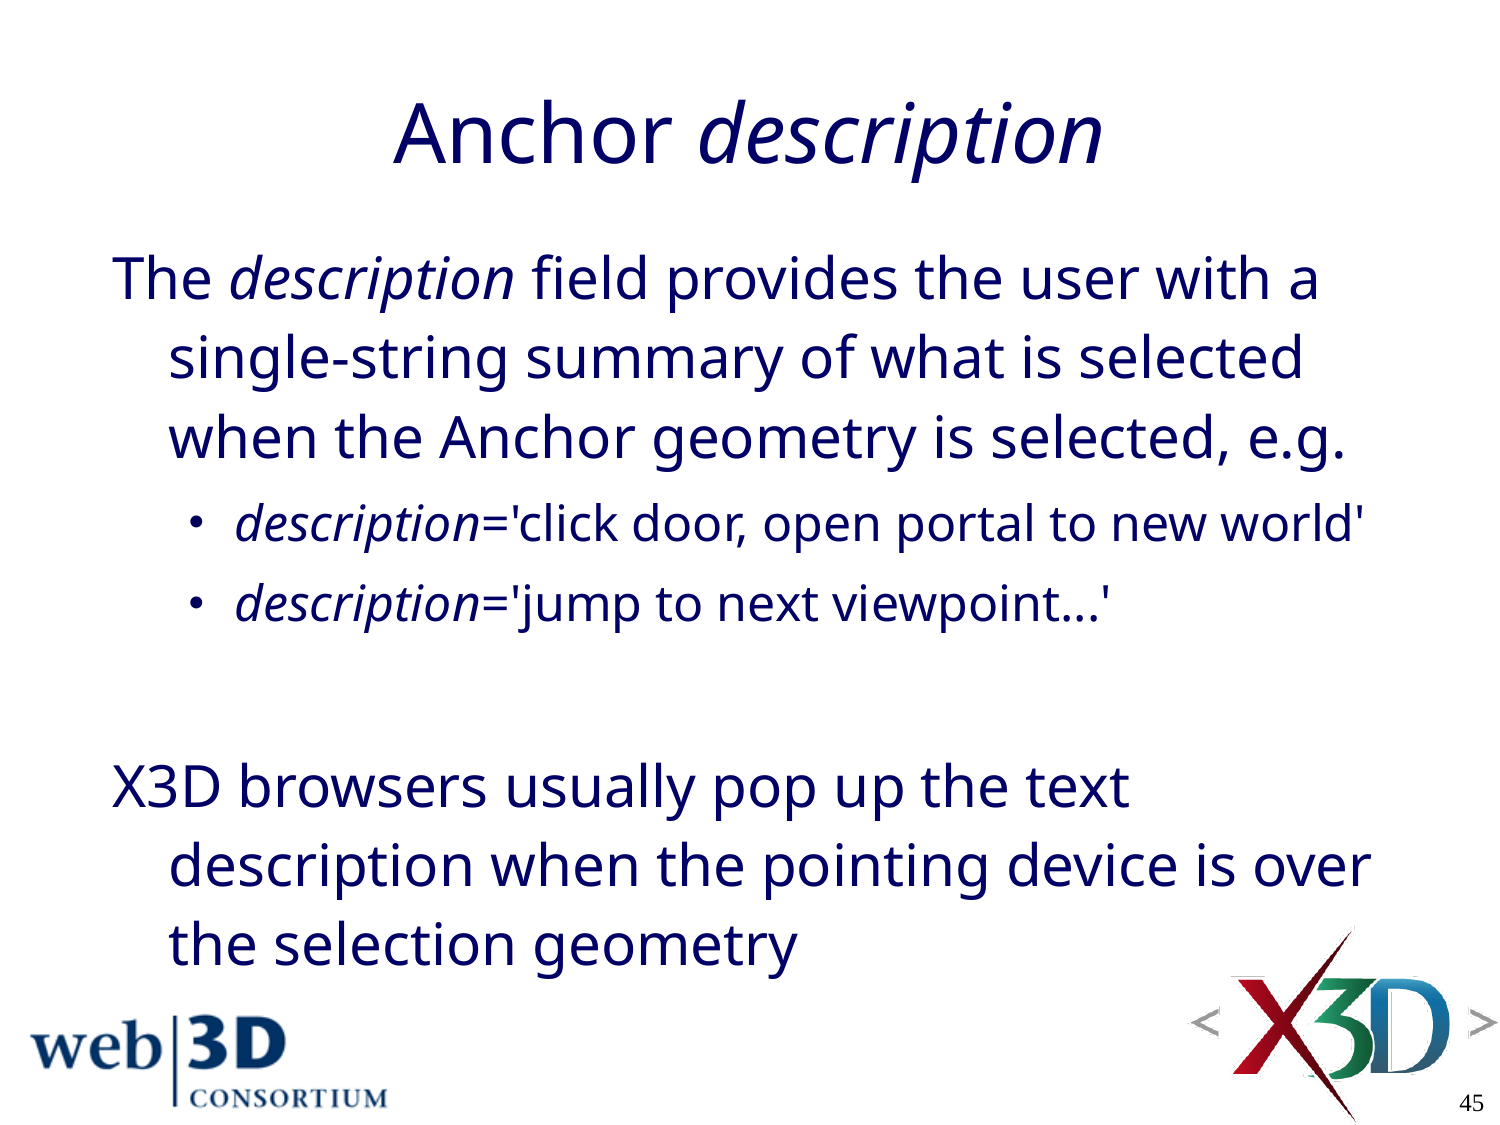

# Anchor description
The description field provides the user with a single-string summary of what is selected when the Anchor geometry is selected, e.g.
description='click door, open portal to new world'
description='jump to next viewpoint...'
X3D browsers usually pop up the text description when the pointing device is over the selection geometry